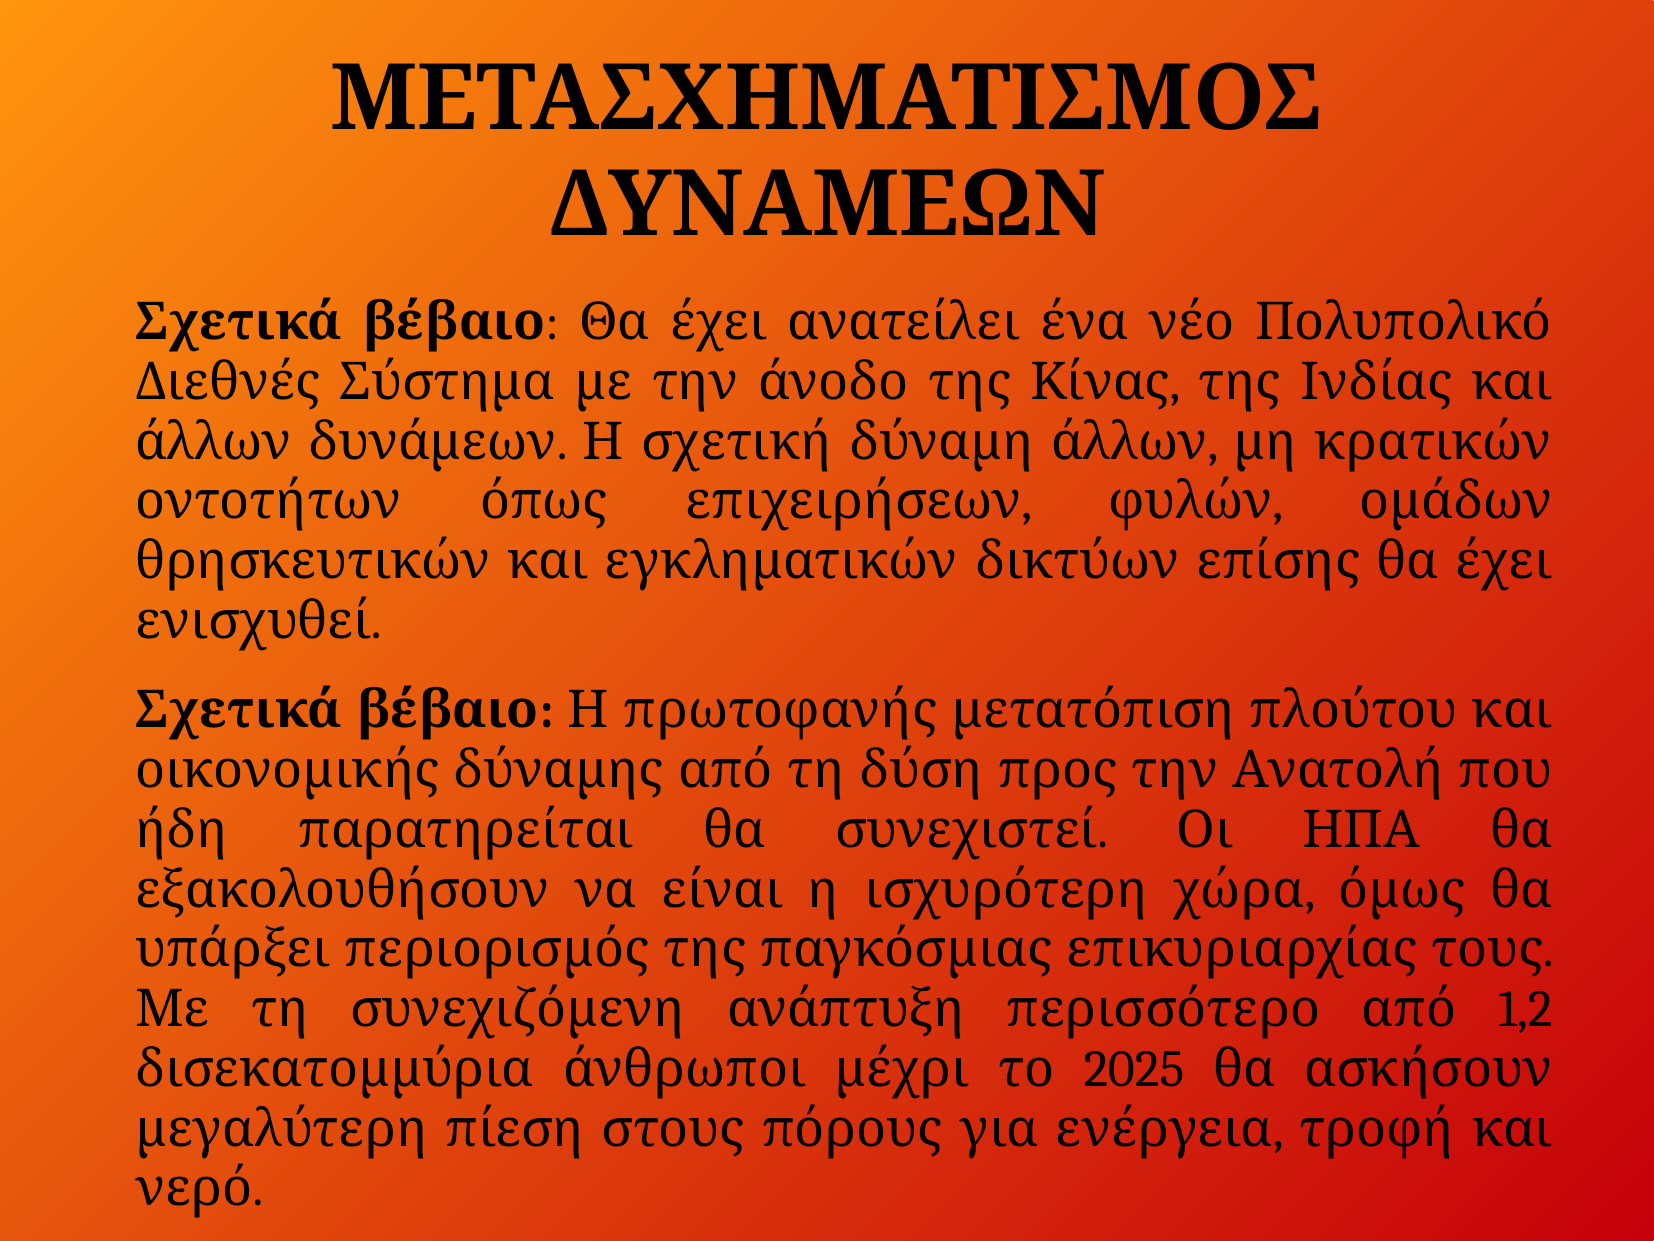

# ΜΕΤΑΣΧΗΜΑΤΙΣΜΟΣ ΔΥΝΑΜΕΩΝ
Σχετικά βέβαιο: Θα έχει ανατείλει ένα νέο Πολυπολικό Διεθνές Σύστημα με την άνοδο της Κίνας, της Ινδίας και άλλων δυνάμεων. Η σχετική δύναμη άλλων, μη κρατικών οντοτήτων όπως επιχειρήσεων, φυλών, ομάδων θρησκευτικών και εγκληματικών δικτύων επίσης θα έχει ενισχυθεί.
Σχετικά βέβαιο: Η πρωτοφανής μετατόπιση πλούτου και οικονομικής δύναμης από τη δύση προς την Ανατολή που ήδη παρατηρείται θα συνεχιστεί. Οι ΗΠΑ θα εξακολουθήσουν να είναι η ισχυρότερη χώρα, όμως θα υπάρξει περιορισμός της παγκόσμιας επικυριαρχίας τους. Με τη συνεχιζόμενη ανάπτυξη περισσότερο από 1,2 δισεκατομμύρια άνθρωποι μέχρι το 2025 θα ασκήσουν μεγαλύτερη πίεση στους πόρους για ενέργεια, τροφή και νερό.